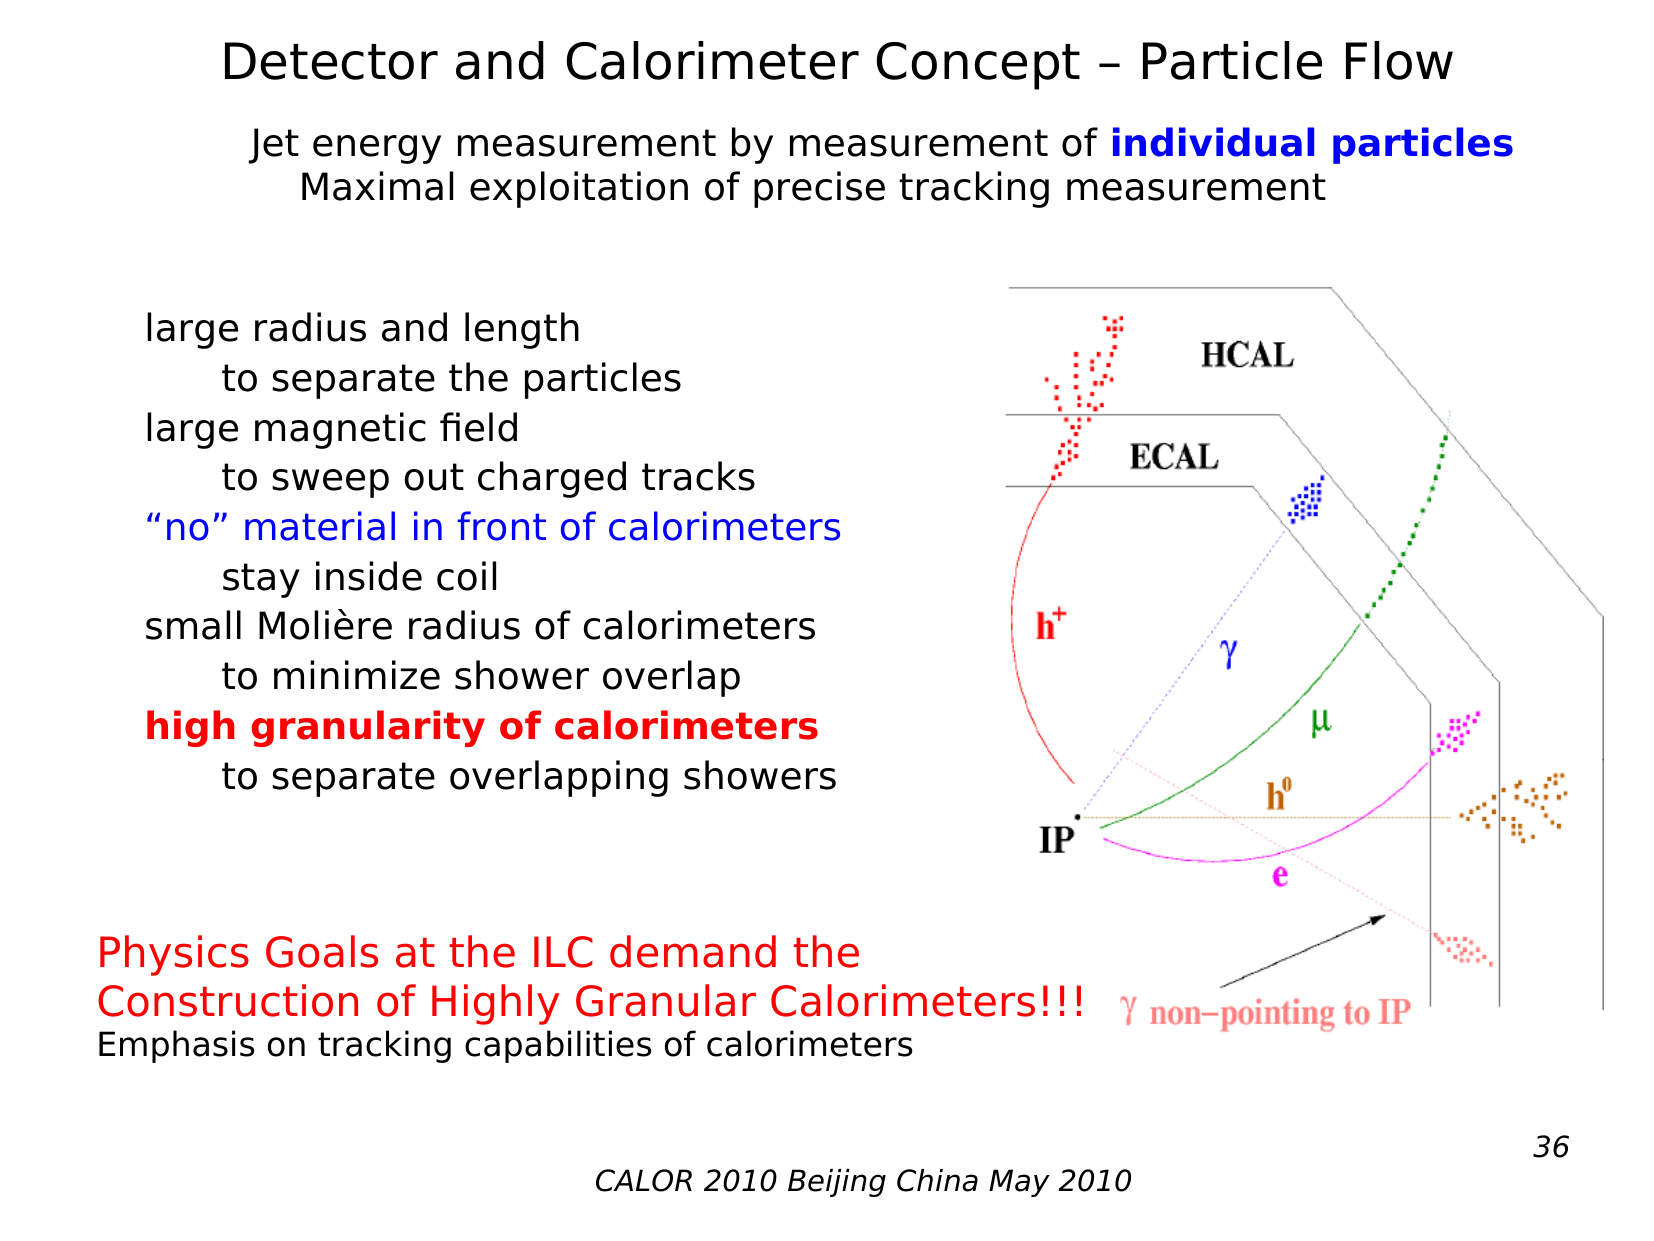

Detector and Calorimeter Concept – Particle Flow
Jet energy measurement by measurement of individual particles
 Maximal exploitation of precise tracking measurement
# large radius and length
to separate the particles
large magnetic field
to sweep out charged tracks
“no” material in front of calorimeters
stay inside coil
small Molière radius of calorimeters
to minimize shower overlap
high granularity of calorimeters
to separate overlapping showers
Physics Goals at the ILC demand the
Construction of Highly Granular Calorimeters!!!
Emphasis on tracking capabilities of calorimeters
Comite d'evaluation
36